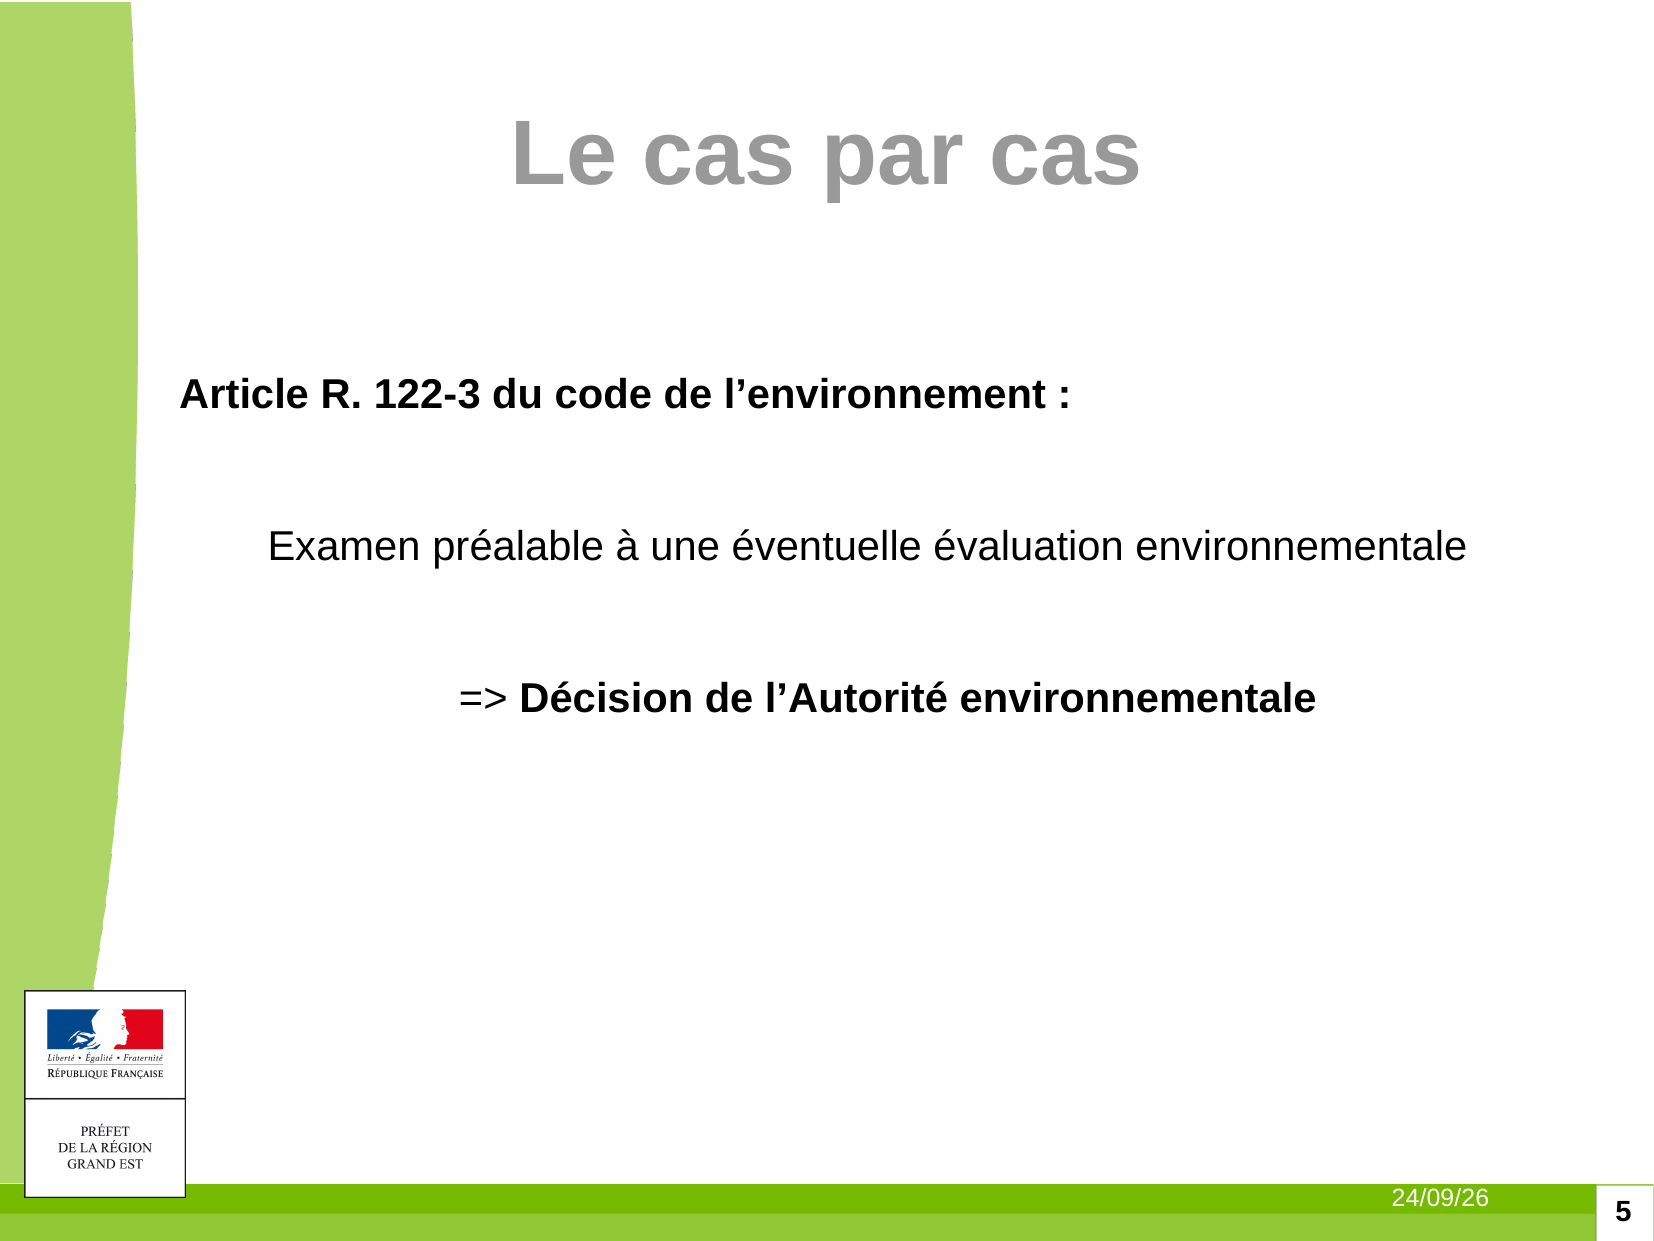

# Le cas par cas
Article R. 122-3 du code de l’environnement :
Examen préalable à une éventuelle évaluation environnementale
=> Décision de l’Autorité environnementale
5